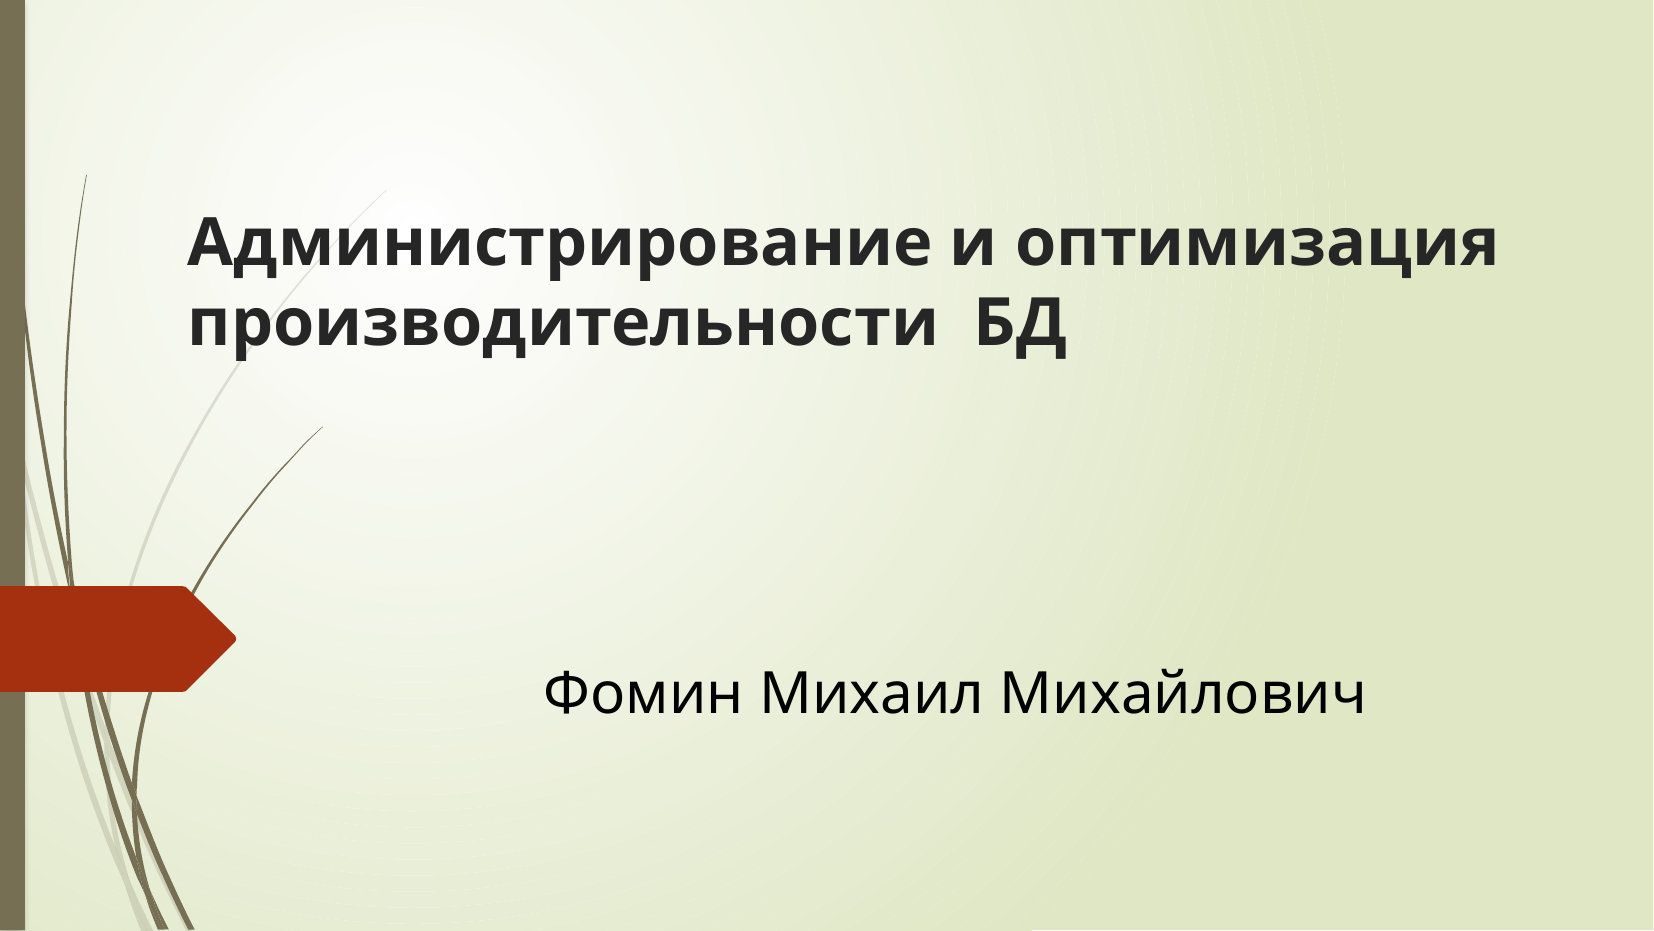

# Администрирование и оптимизация производительности БД
Фомин Михаил Михайлович